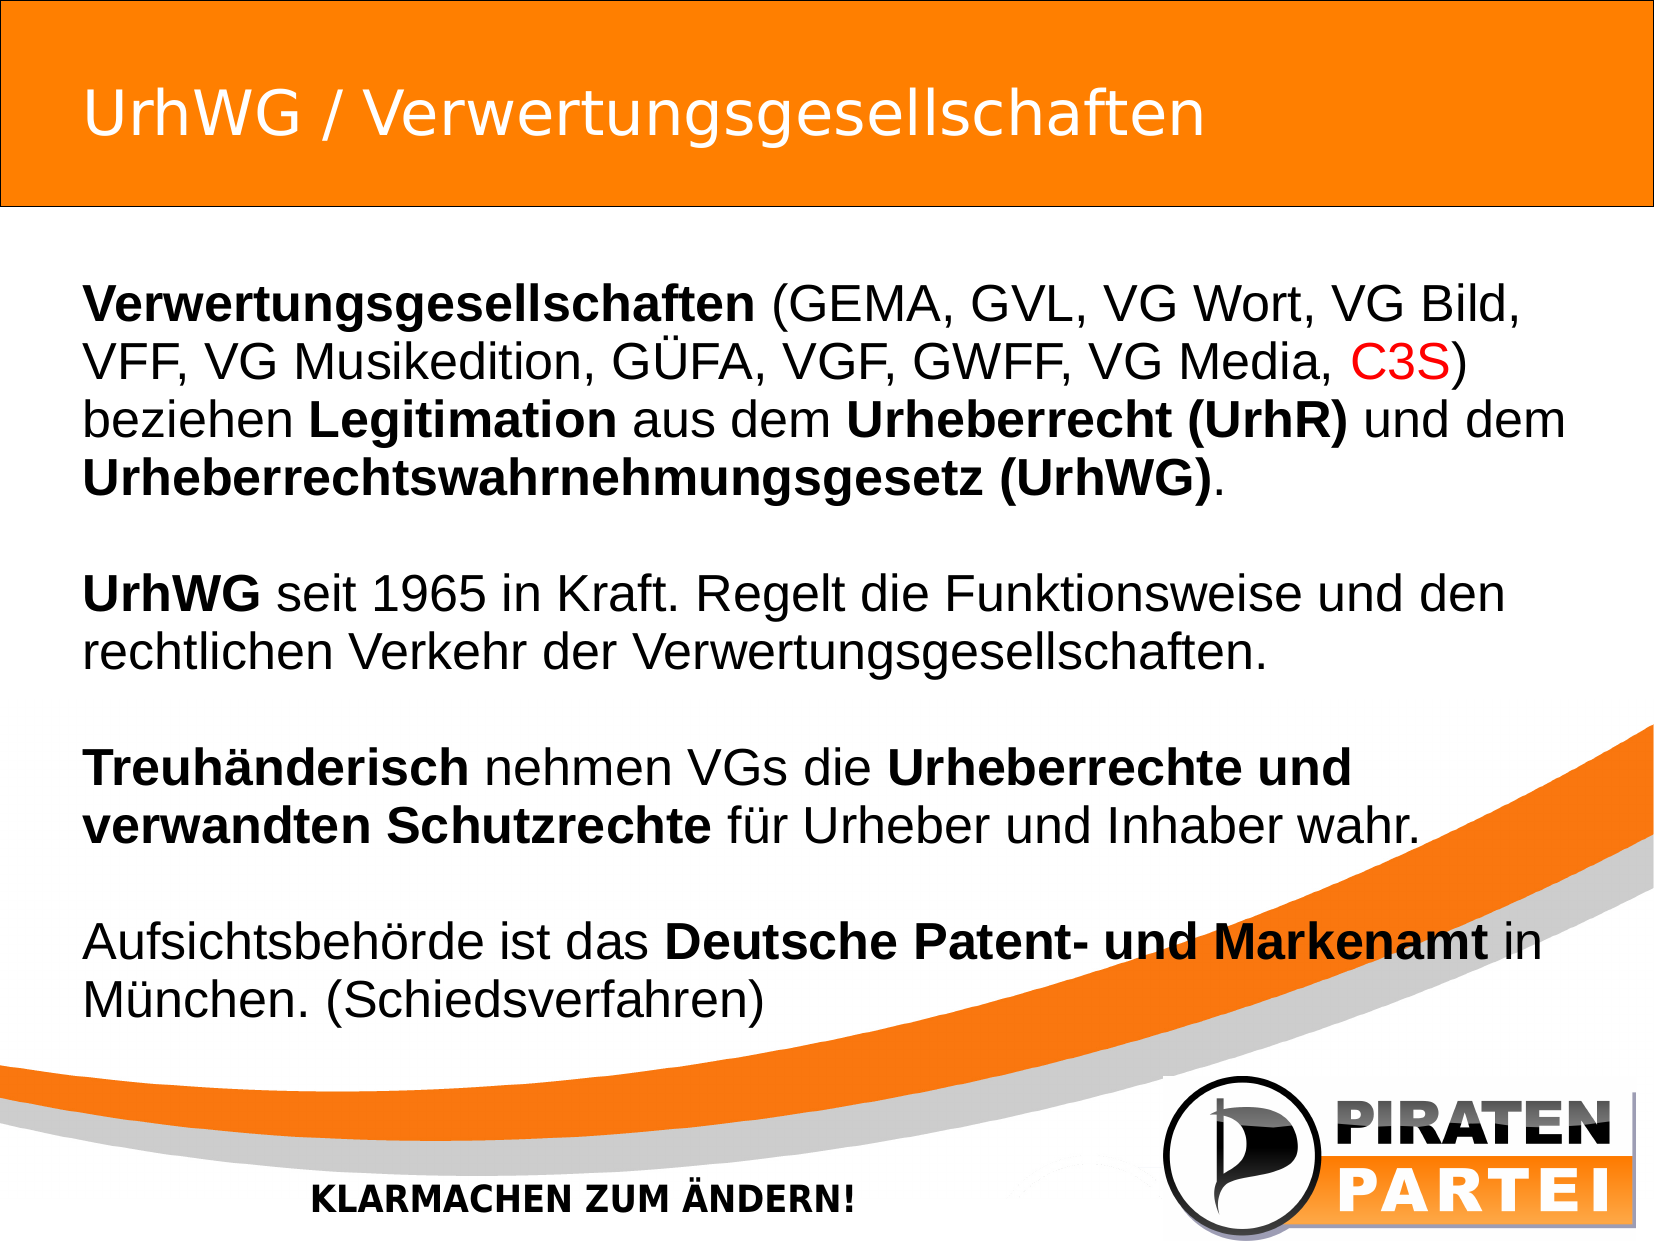

# UrhWG / Verwertungsgesellschaften
Verwertungsgesellschaften (GEMA, GVL, VG Wort, VG Bild, VFF, VG Musikedition, GÜFA, VGF, GWFF, VG Media, C3S) beziehen Legitimation aus dem Urheberrecht (UrhR) und dem Urheberrechtswahrnehmungsgesetz (UrhWG).
UrhWG seit 1965 in Kraft. Regelt die Funktionsweise und den rechtlichen Verkehr der Verwertungsgesellschaften.
Treuhänderisch nehmen VGs die Urheberrechte und verwandten Schutzrechte für Urheber und Inhaber wahr.
Aufsichtsbehörde ist das Deutsche Patent- und Markenamt in München. (Schiedsverfahren)